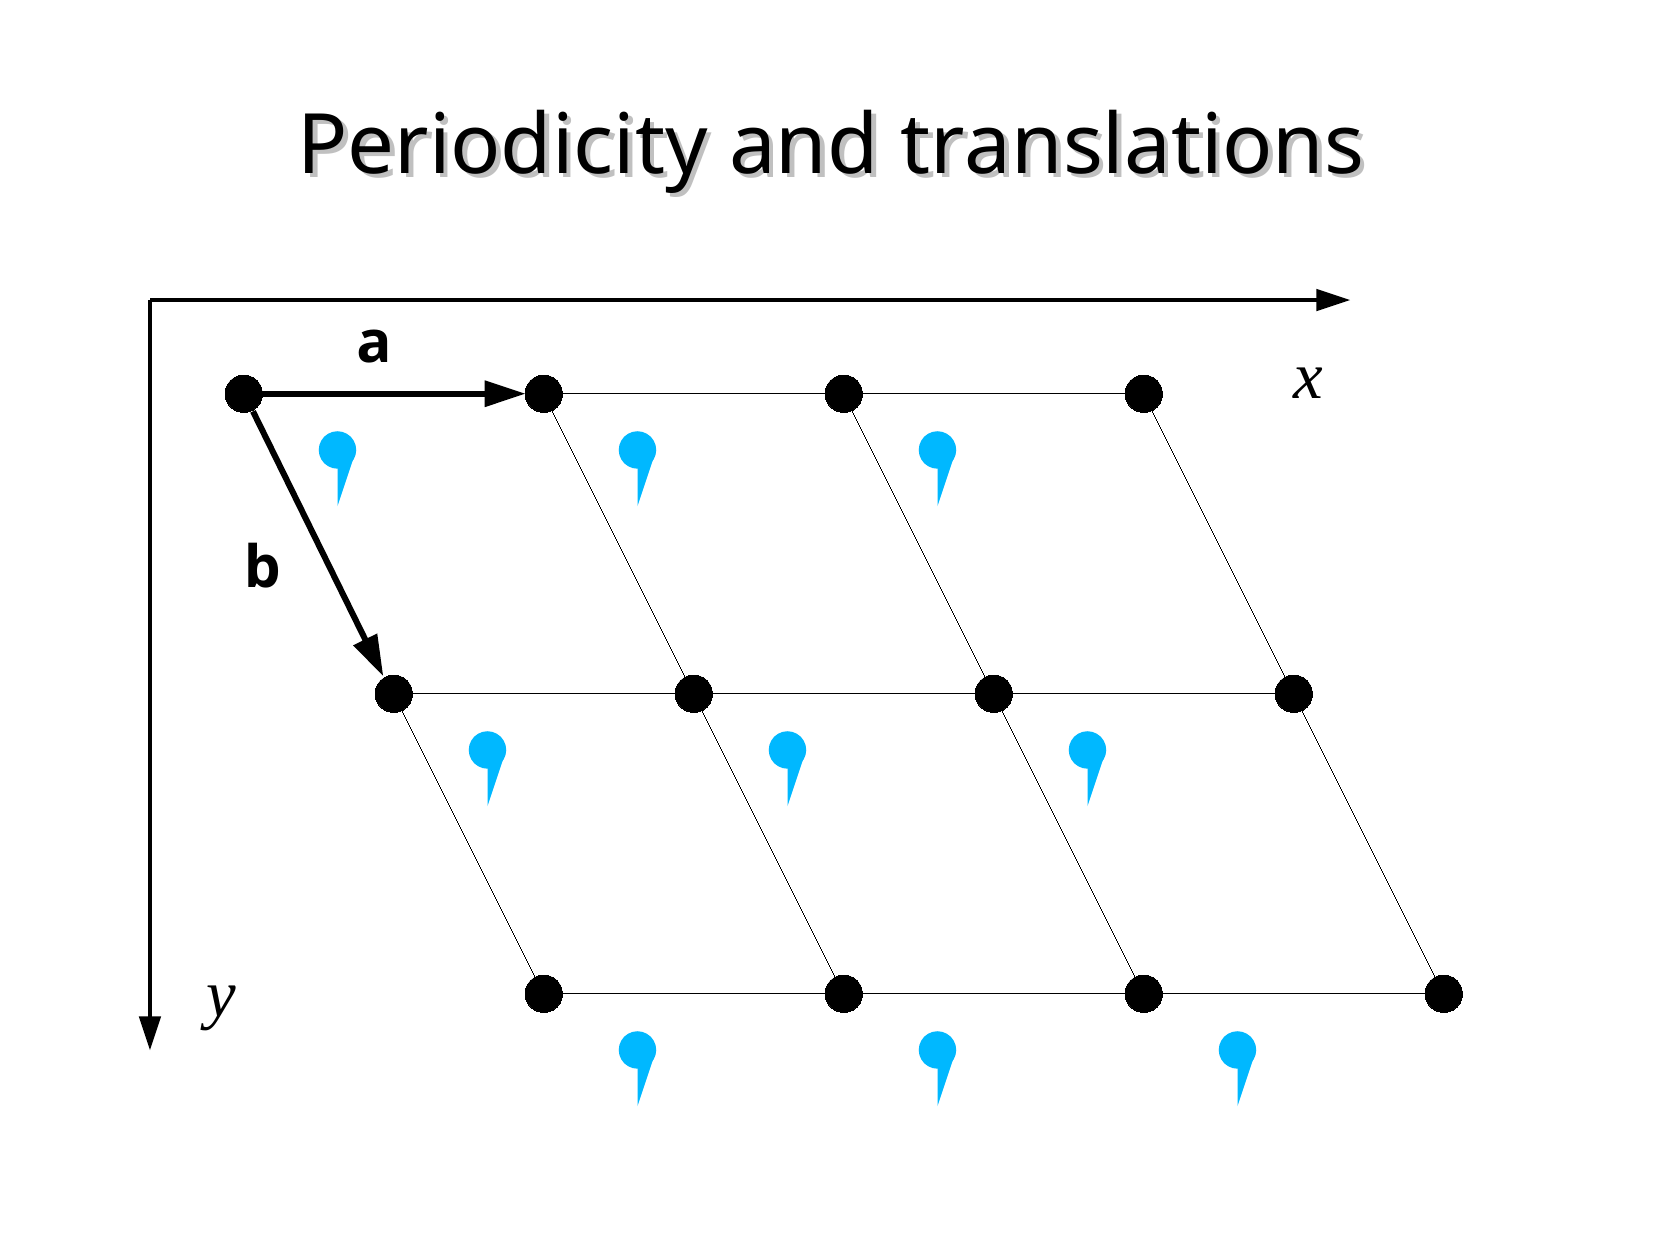

# Periodicity and translations
a
x
b
y